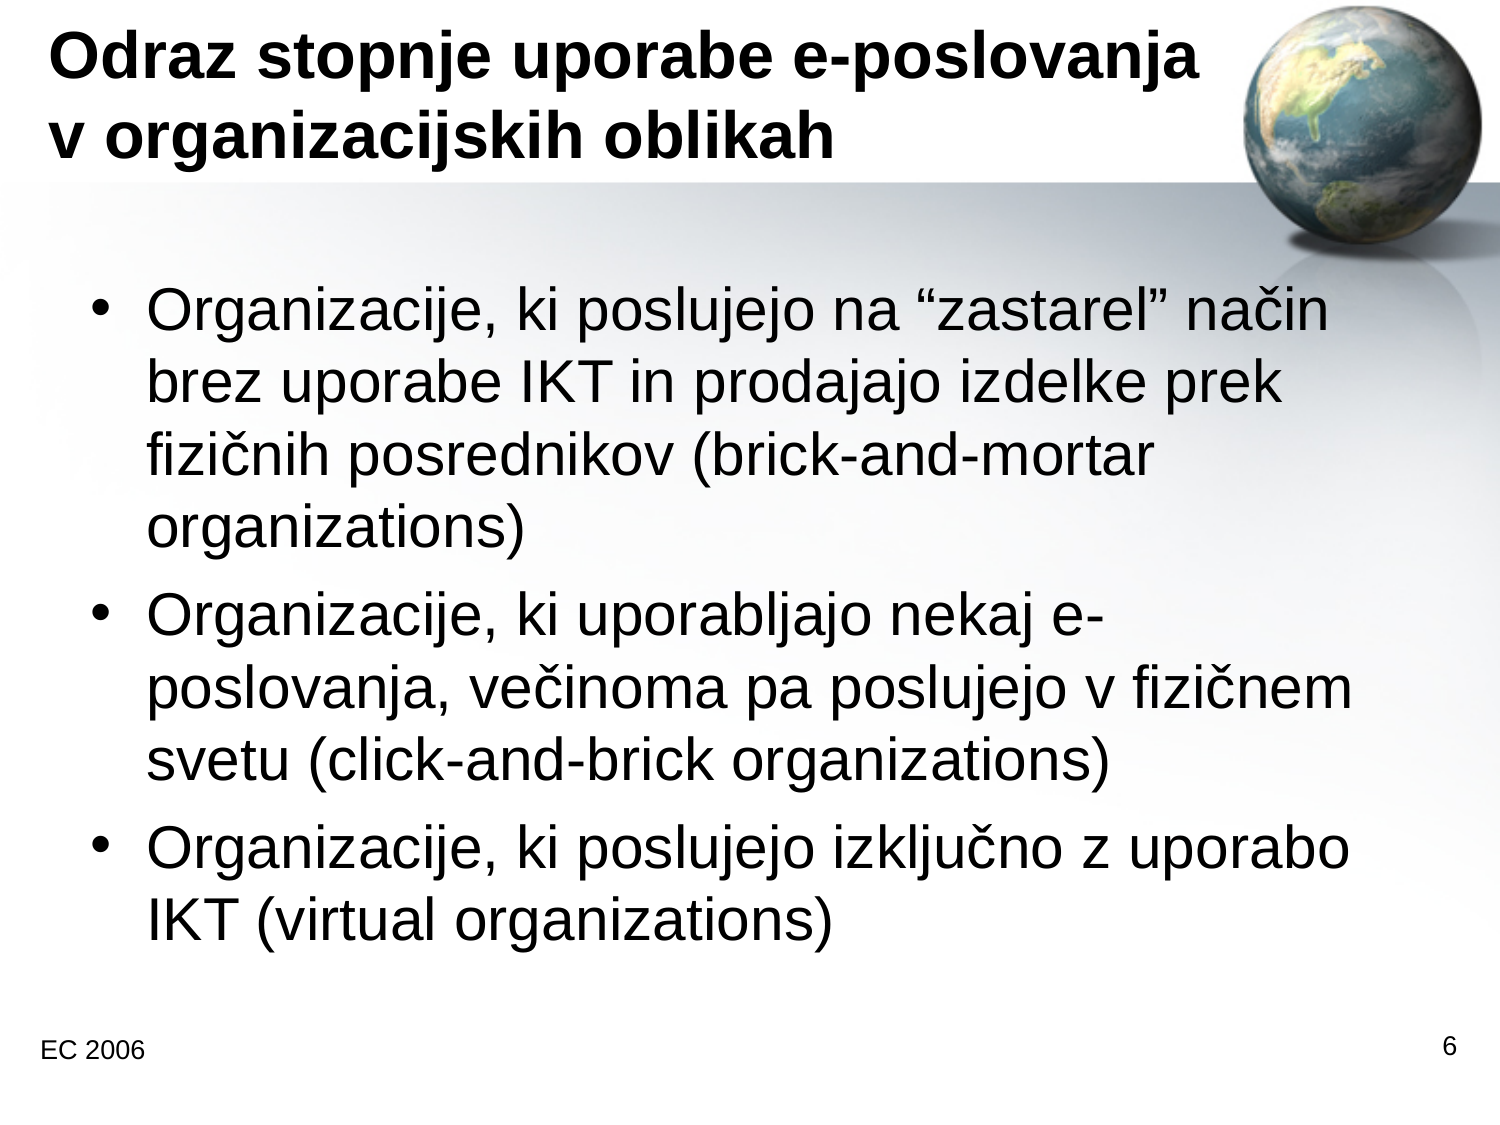

# Odraz stopnje uporabe e-poslovanja v organizacijskih oblikah
Organizacije, ki poslujejo na “zastarel” način brez uporabe IKT in prodajajo izdelke prek fizičnih posrednikov (brick-and-mortar organizations)
Organizacije, ki uporabljajo nekaj e-poslovanja, večinoma pa poslujejo v fizičnem svetu (click-and-brick organizations)
Organizacije, ki poslujejo izključno z uporabo IKT (virtual organizations)
EC 2006